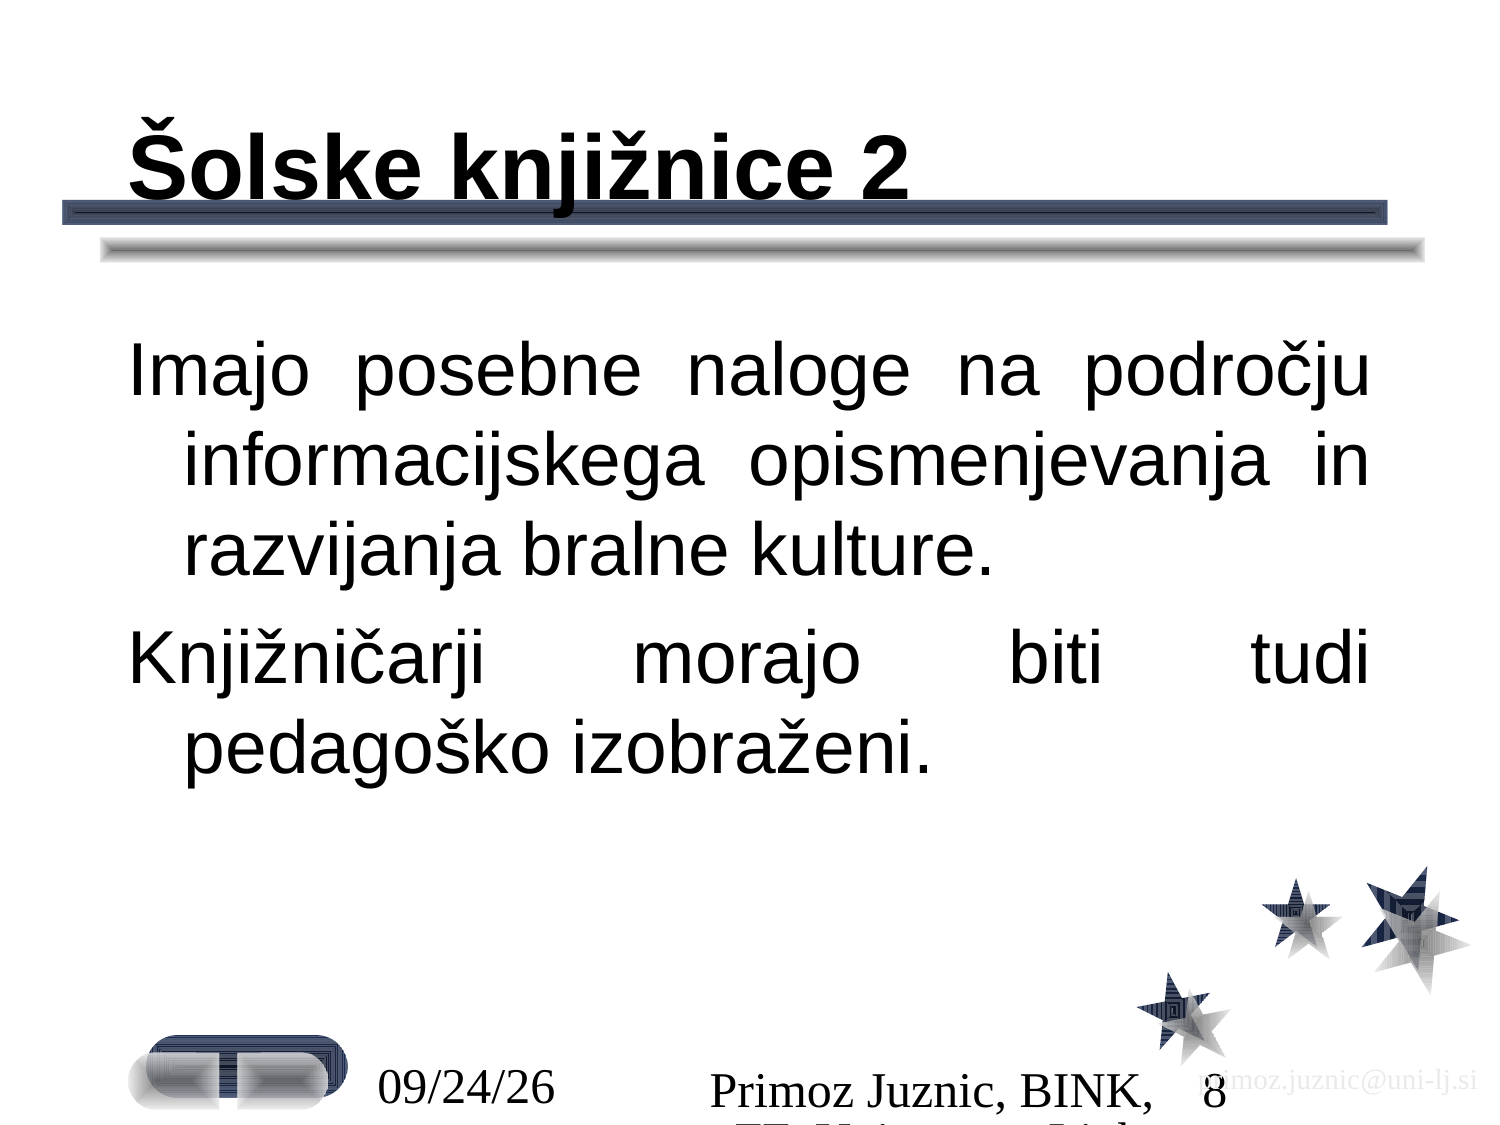

# Šolske knjižnice 2
Imajo posebne naloge na področju informacijskega opismenjevanja in razvijanja bralne kulture.
Knjižničarji morajo biti tudi pedagoško izobraženi.
Primoz Juznic, BINK, FF, Univerza v Ljubljani
8